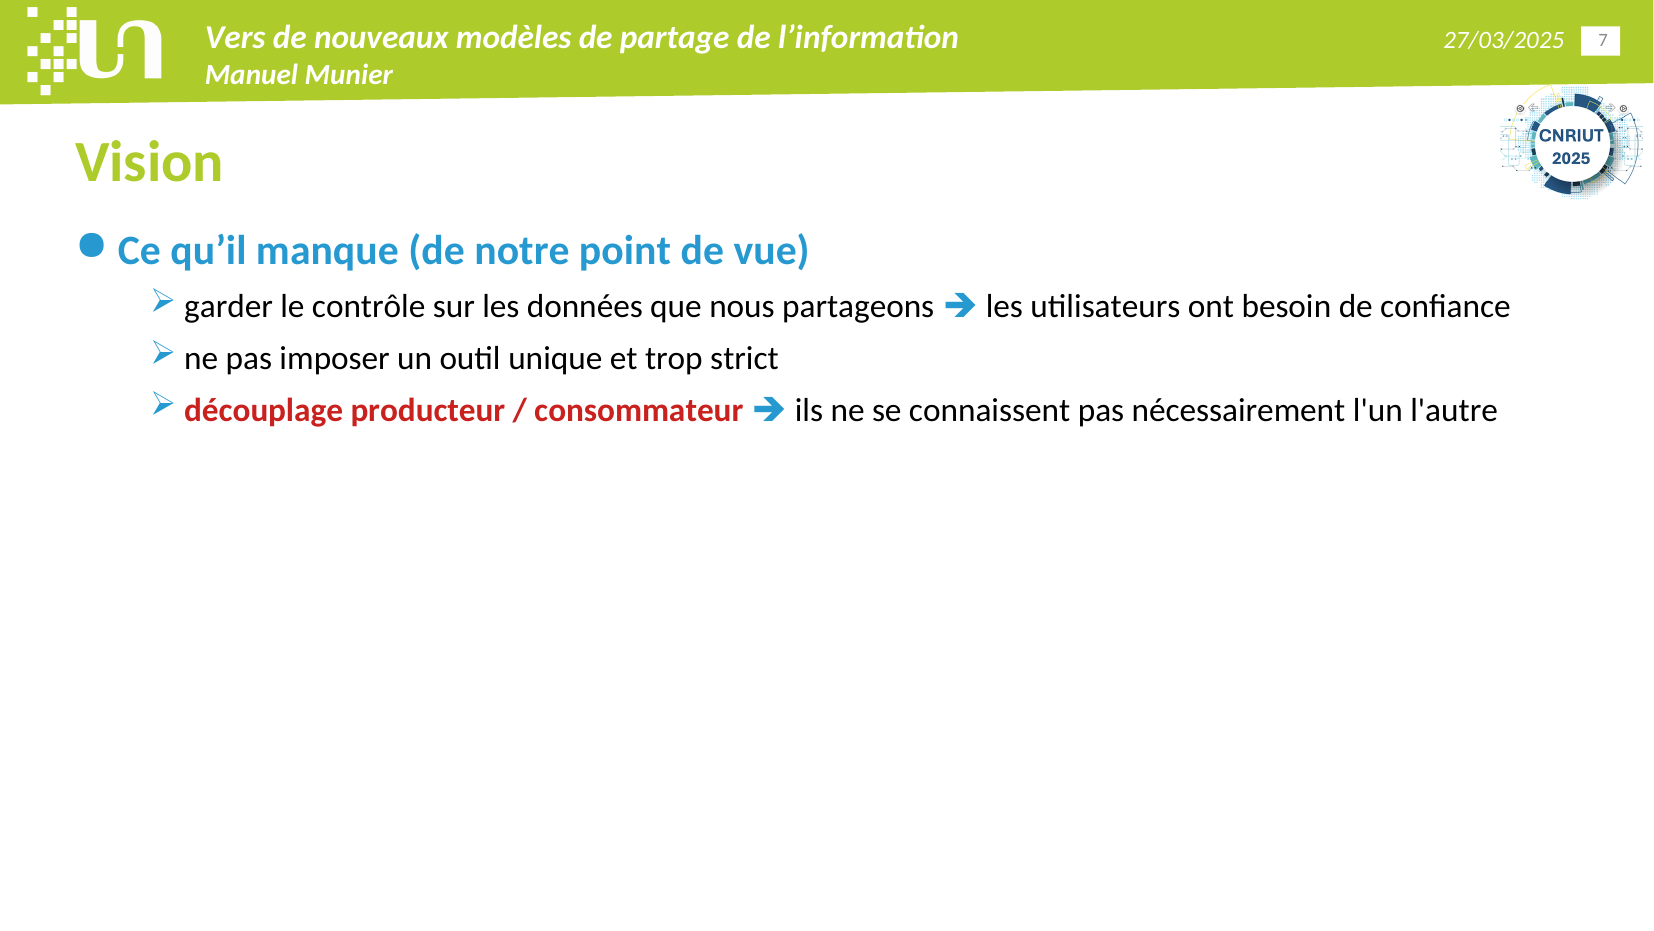

Vers de nouveaux modèles de partage de l’information
Manuel Munier
27/03/2025
Vision
 Ce qu’il manque (de notre point de vue)
 garder le contrôle sur les données que nous partageons ➔ les utilisateurs ont besoin de confiance
 ne pas imposer un outil unique et trop strict
 découplage producteur / consommateur ➔ ils ne se connaissent pas nécessairement l'un l'autre